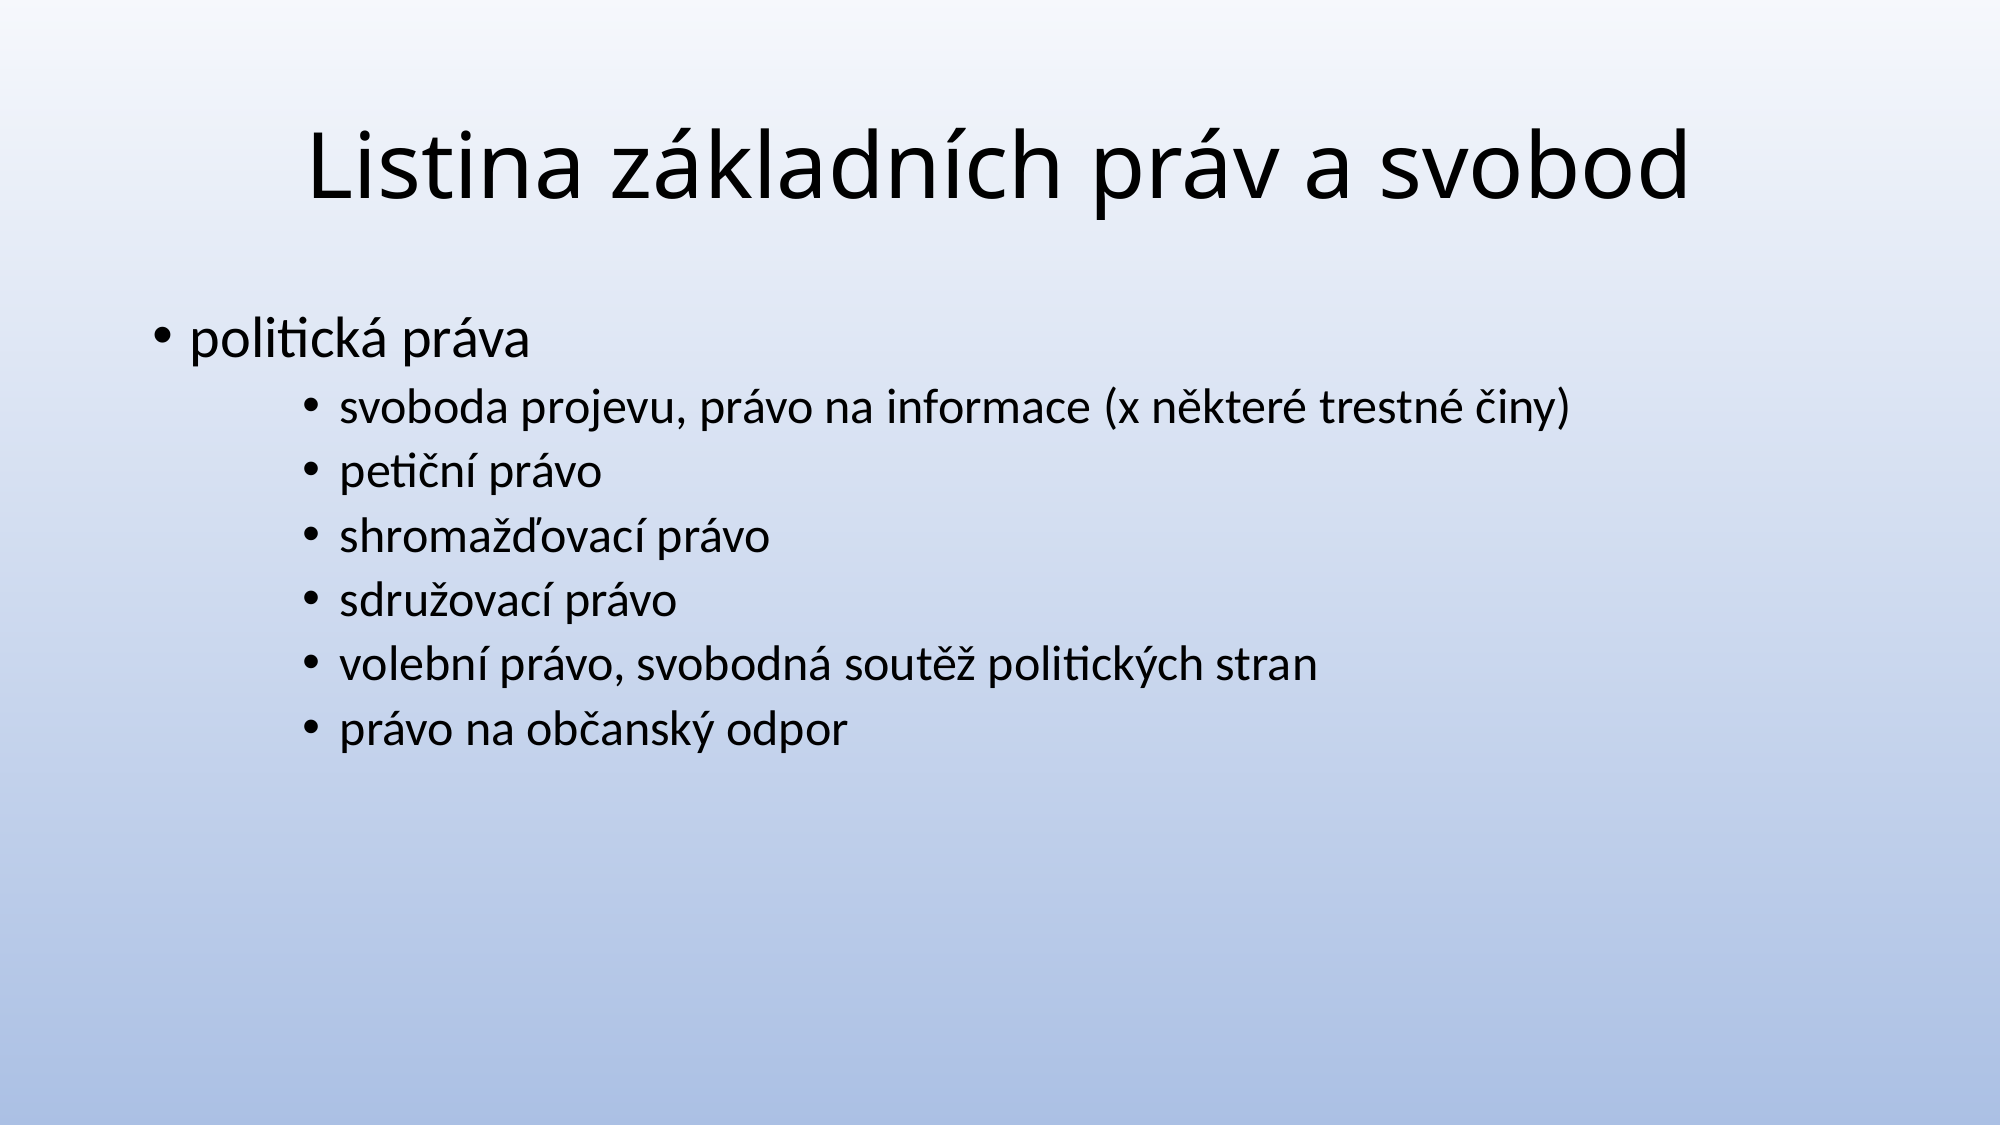

# Listina základních práv a svobod
politická práva
svoboda projevu, právo na informace (x některé trestné činy)
petiční právo
shromažďovací právo
sdružovací právo
volební právo, svobodná soutěž politických stran
právo na občanský odpor